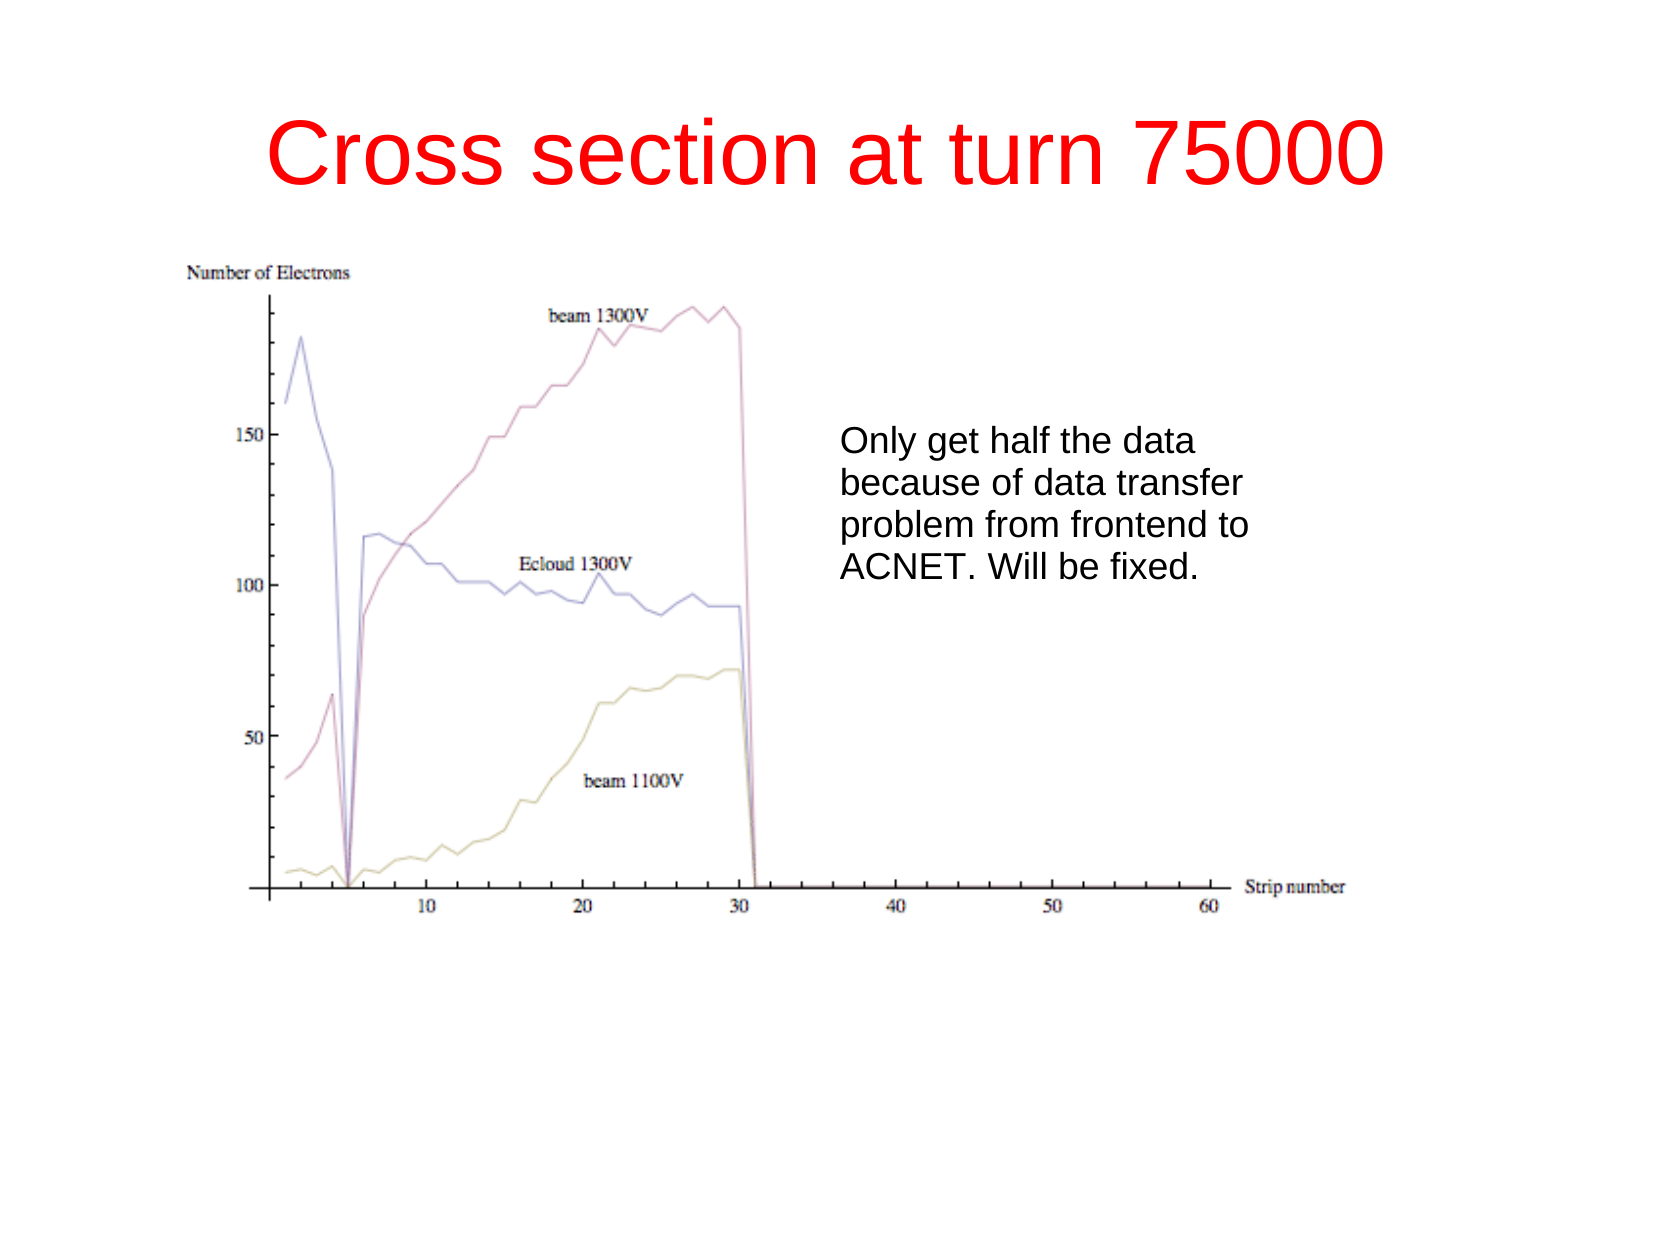

# Cross section at turn 75000
Only get half the data because of data transfer problem from frontend to ACNET. Will be fixed.